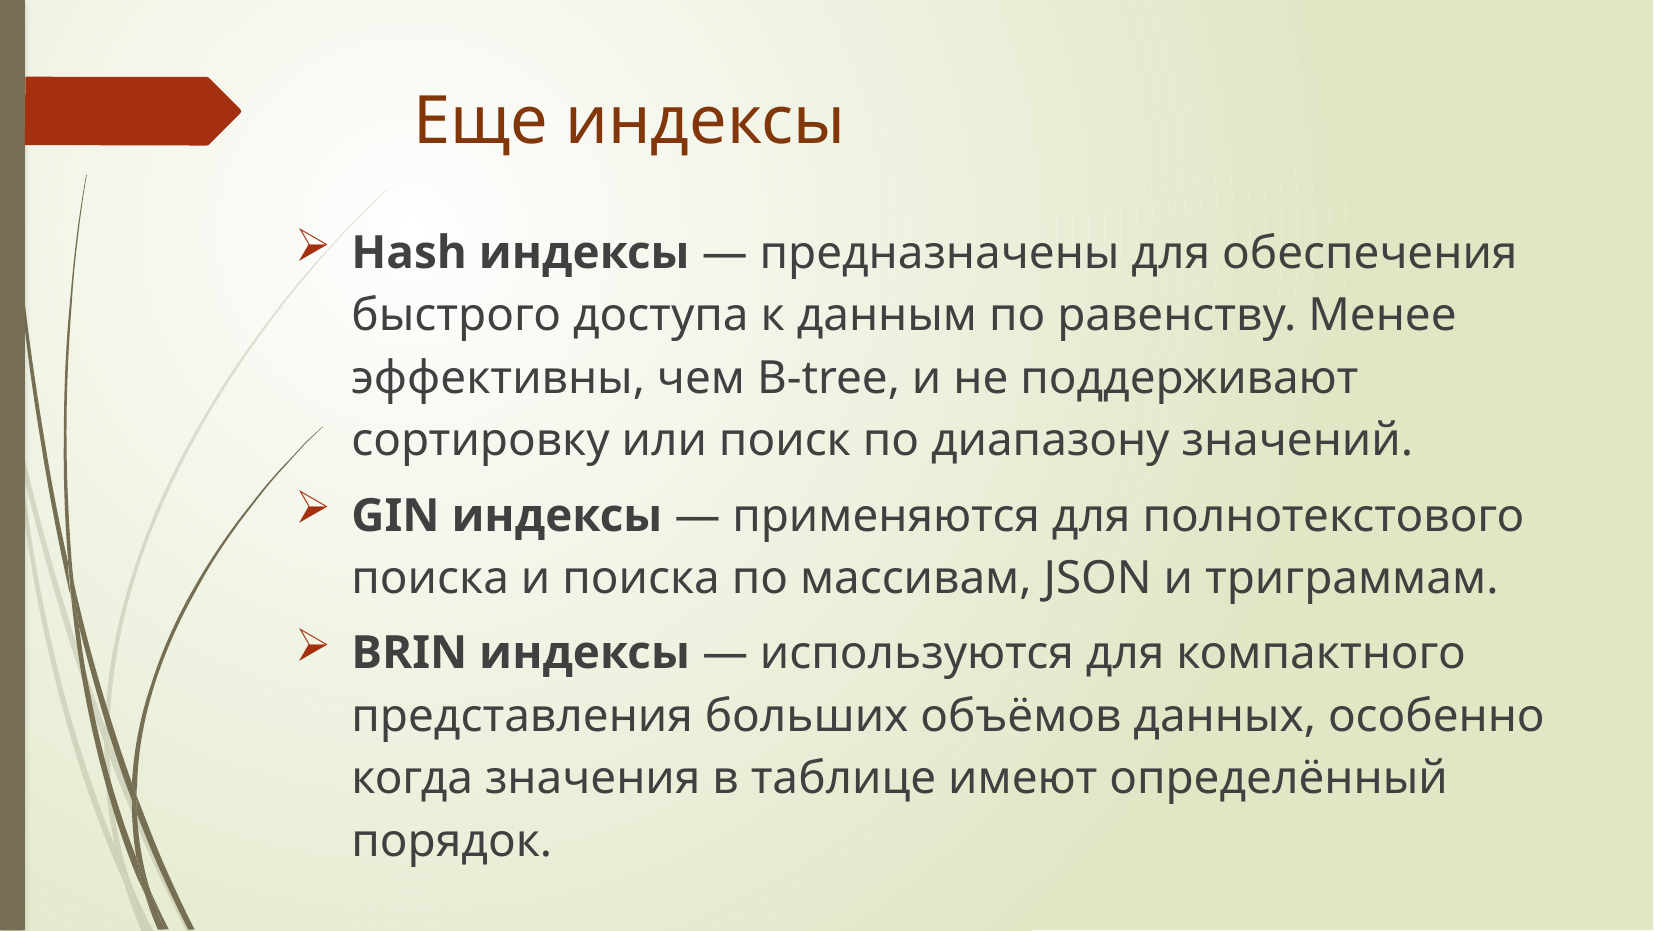

# Еще индексы
Hash индексы — предназначены для обеспечения быстрого доступа к данным по равенству. Менее эффективны, чем B-tree, и не поддерживают сортировку или поиск по диапазону значений.
GIN индексы — применяются для полнотекстового поиска и поиска по массивам, JSON и триграммам.
BRIN индексы — используются для компактного представления больших объёмов данных, особенно когда значения в таблице имеют определённый порядок.